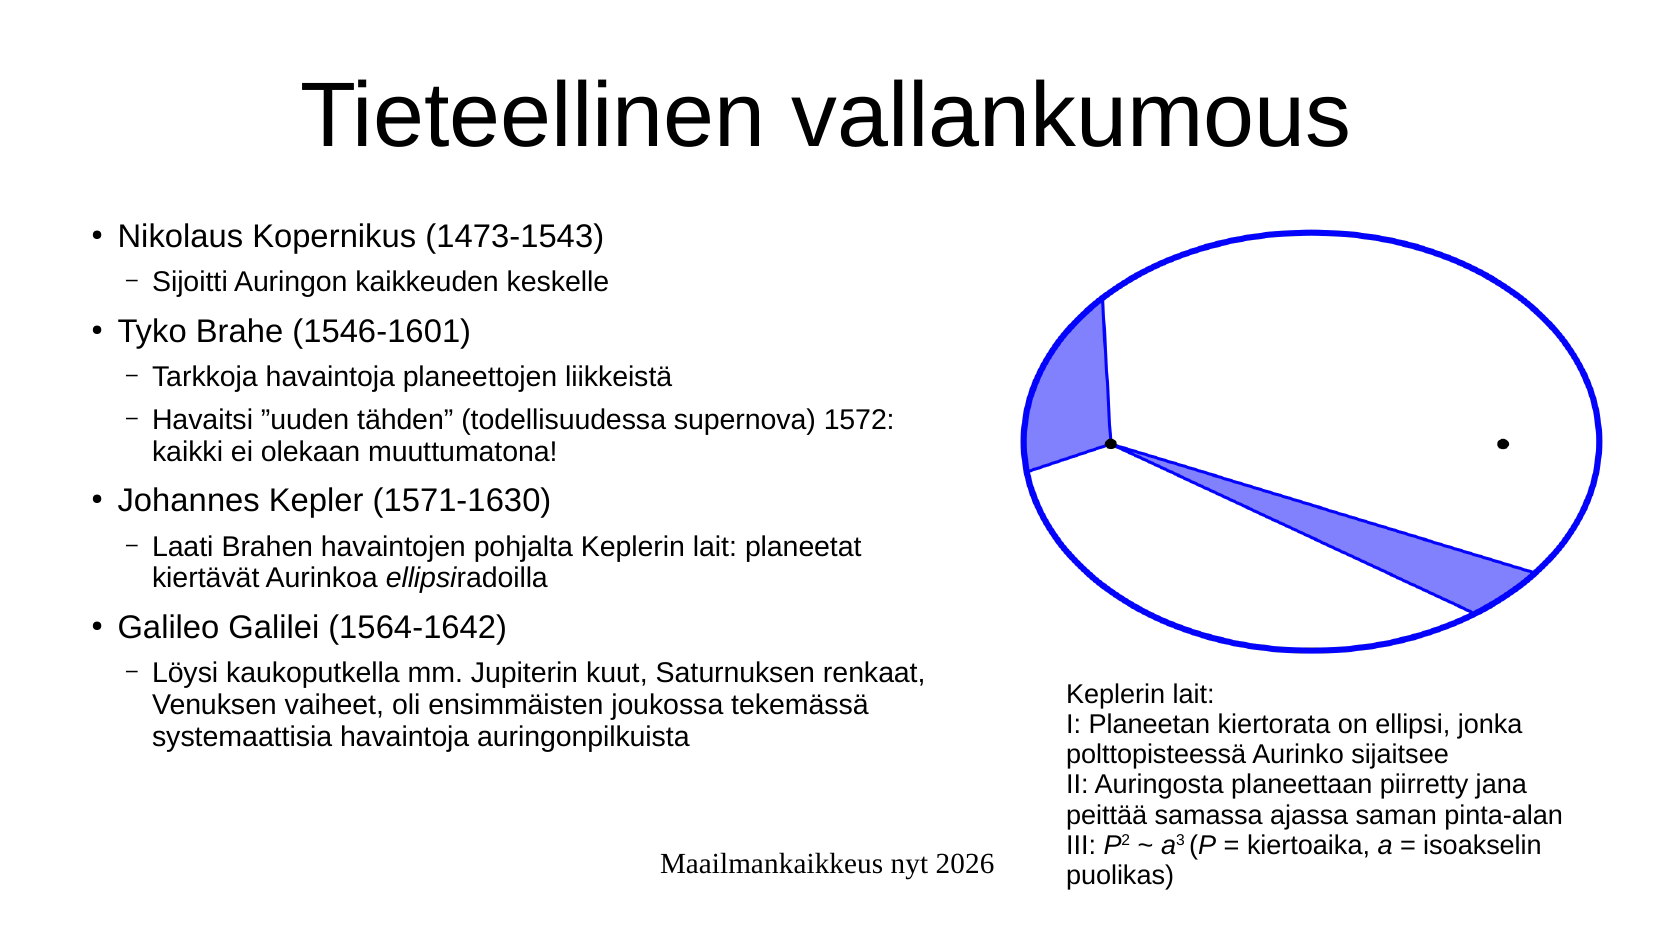

# Tieteellinen vallankumous
Nikolaus Kopernikus (1473-1543)
Sijoitti Auringon kaikkeuden keskelle
Tyko Brahe (1546-1601)
Tarkkoja havaintoja planeettojen liikkeistä
Havaitsi ”uuden tähden” (todellisuudessa supernova) 1572: kaikki ei olekaan muuttumatona!
Johannes Kepler (1571-1630)
Laati Brahen havaintojen pohjalta Keplerin lait: planeetat kiertävät Aurinkoa ellipsiradoilla
Galileo Galilei (1564-1642)
Löysi kaukoputkella mm. Jupiterin kuut, Saturnuksen renkaat, Venuksen vaiheet, oli ensimmäisten joukossa tekemässä systemaattisia havaintoja auringonpilkuista
Keplerin lait:
I: Planeetan kiertorata on ellipsi, jonka polttopisteessä Aurinko sijaitsee
II: Auringosta planeettaan piirretty jana peittää samassa ajassa saman pinta-alan
III: P2 ~ a3 (P = kiertoaika, a = isoakselin puolikas)